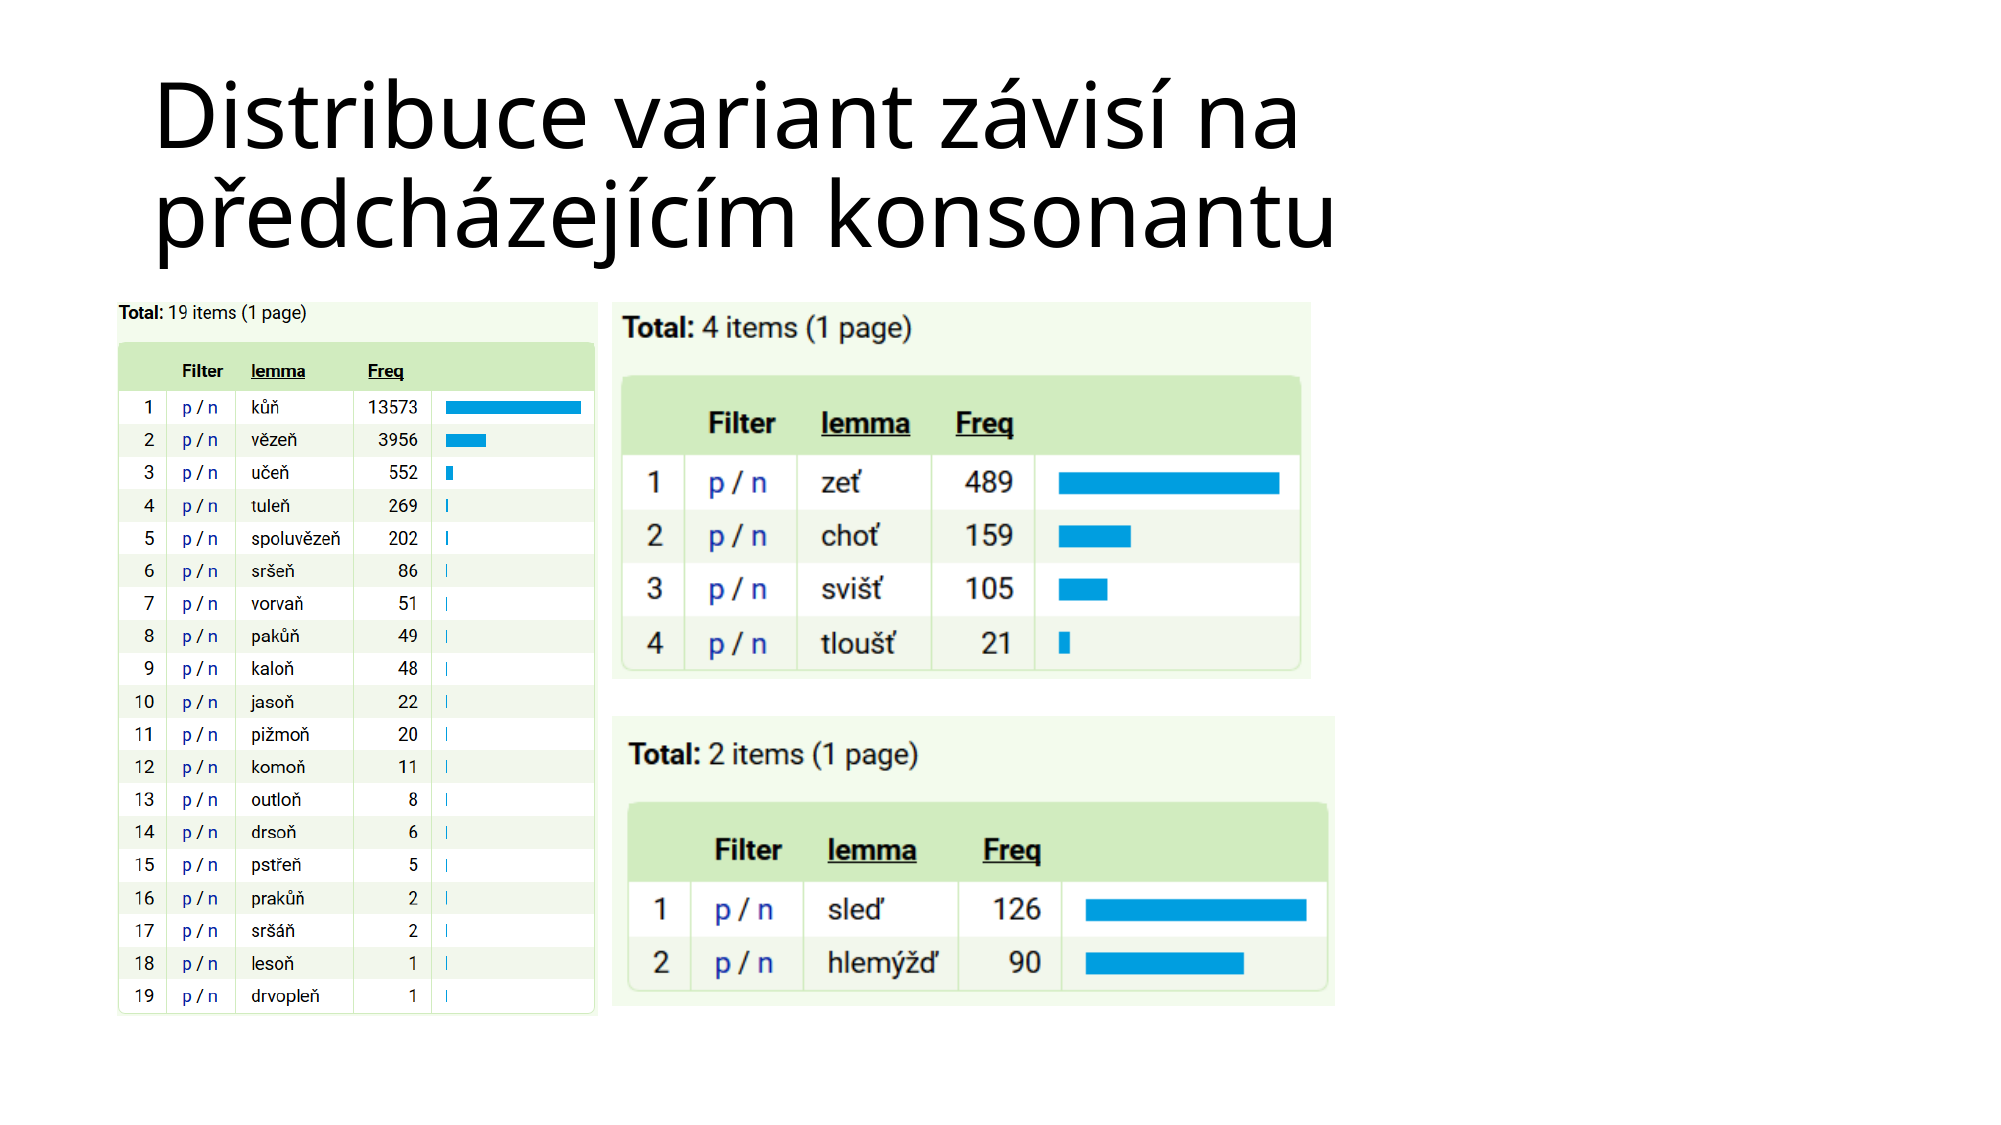

# Distribuce variant závisí na předcházejícím konsonantu